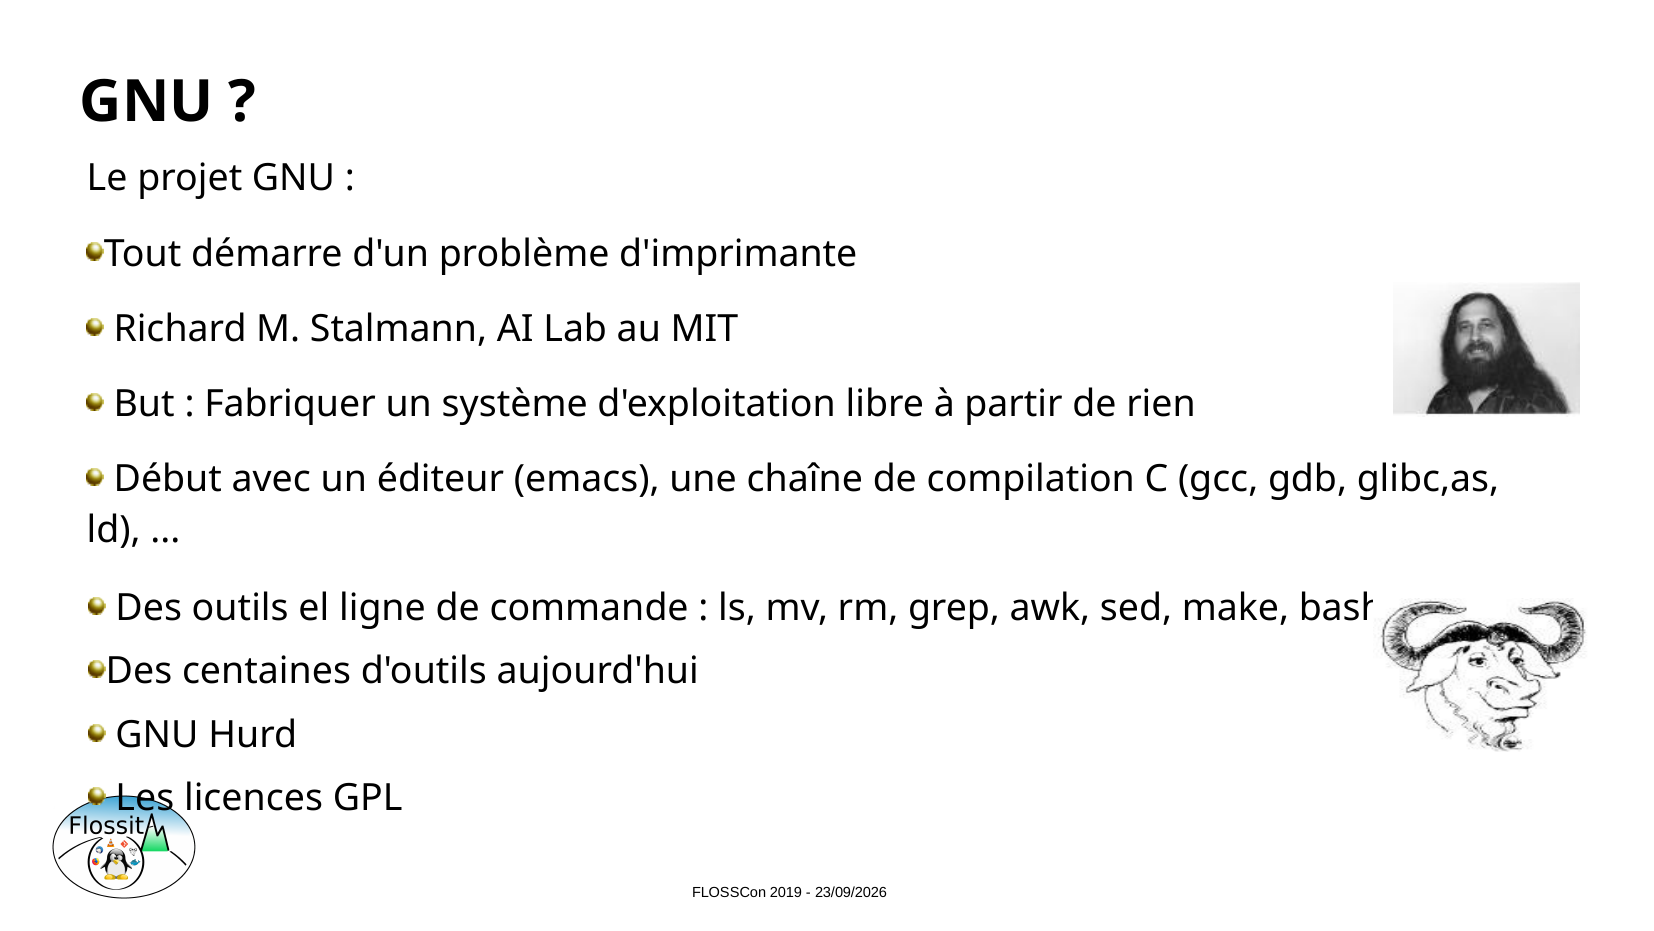

GNU ?
Le projet GNU :
Tout démarre d'un problème d'imprimante
 Richard M. Stalmann, AI Lab au MIT
 But : Fabriquer un système d'exploitation libre à partir de rien
 Début avec un éditeur (emacs), une chaîne de compilation C (gcc, gdb, glibc,as, ld), ...
 Des outils el ligne de commande : ls, mv, rm, grep, awk, sed, make, bash, ...
Des centaines d'outils aujourd'hui
 GNU Hurd
 Les licences GPL